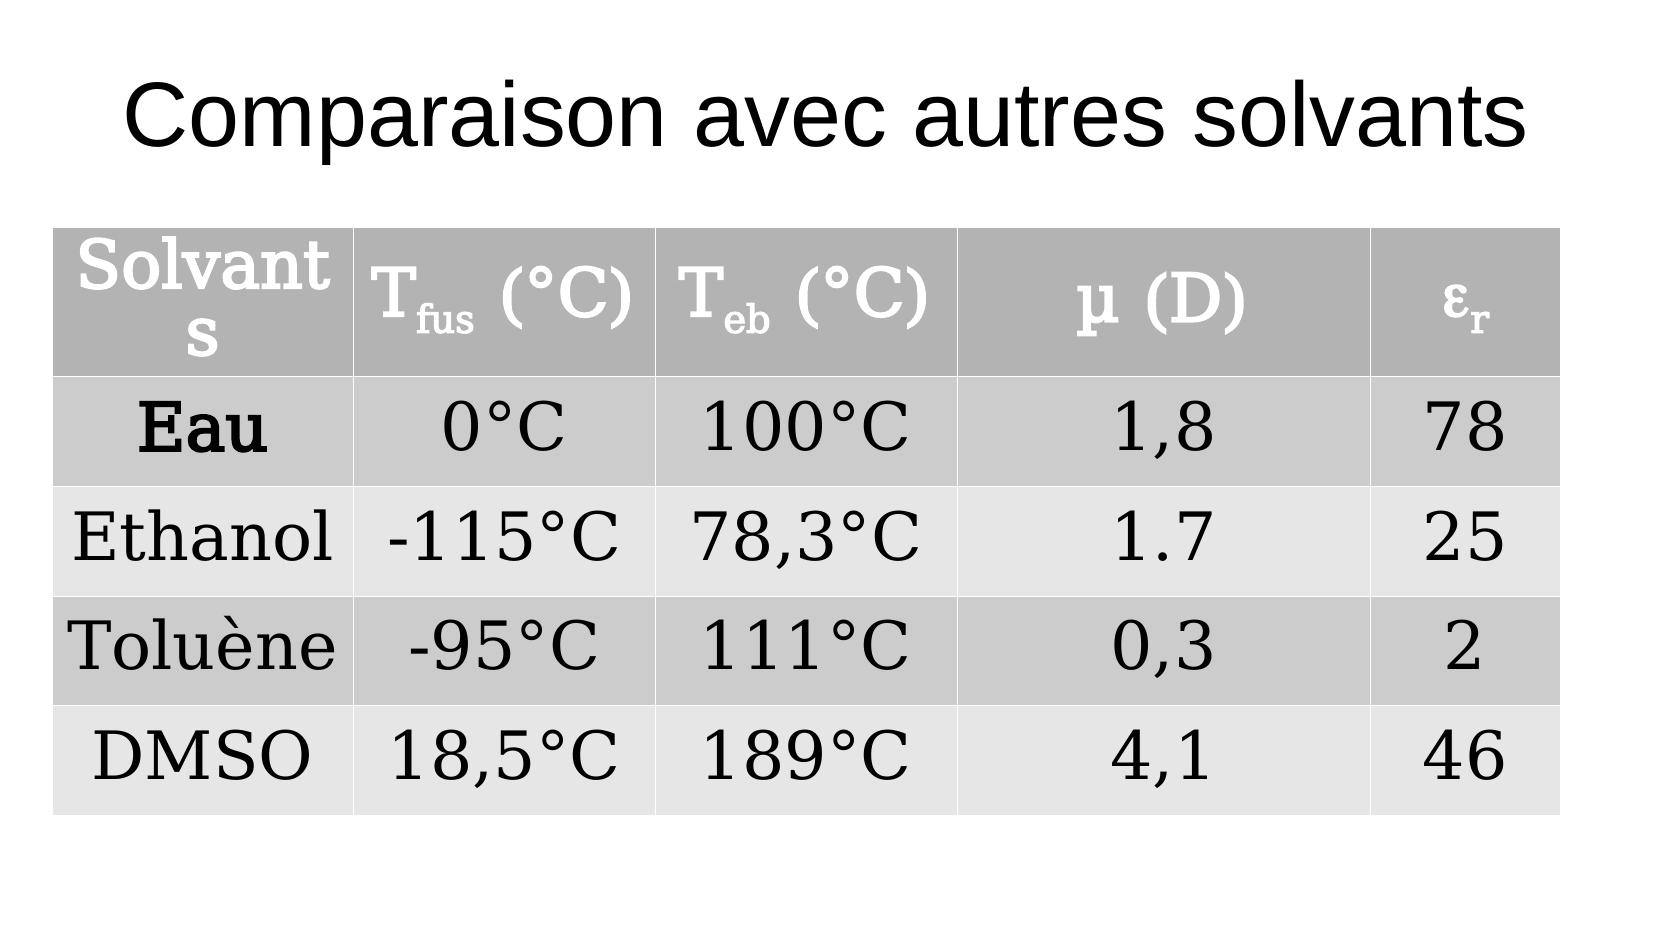

# Comparaison avec autres solvants
| Solvants | Tfus (°C) | Teb (°C) | µ (D) | er |
| --- | --- | --- | --- | --- |
| Eau | 0°C | 100°C | 1,8 | 78 |
| Ethanol | -115°C | 78,3°C | 1.7 | 25 |
| Toluène | -95°C | 111°C | 0,3 | 2 |
| DMSO | 18,5°C | 189°C | 4,1 | 46 |